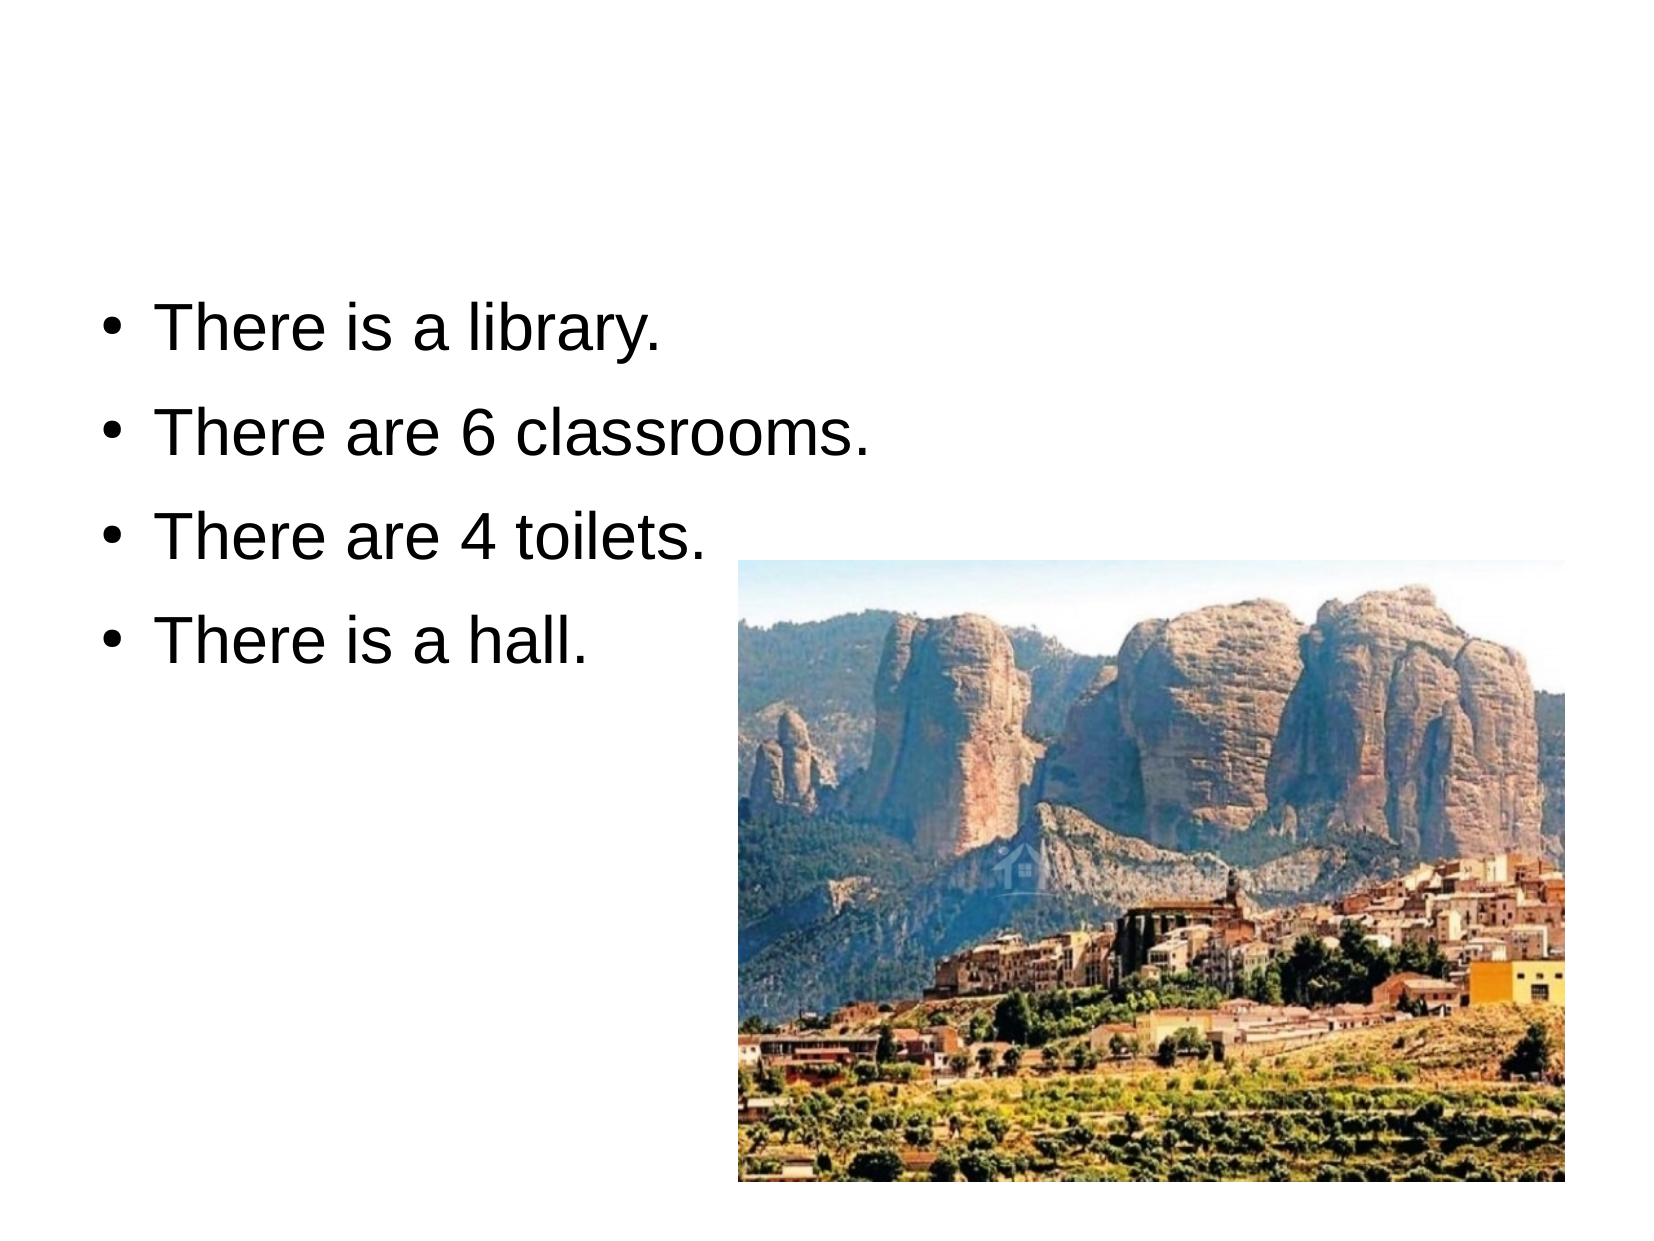

# There is a library.
There are 6 classrooms.
There are 4 toilets.
There is a hall.